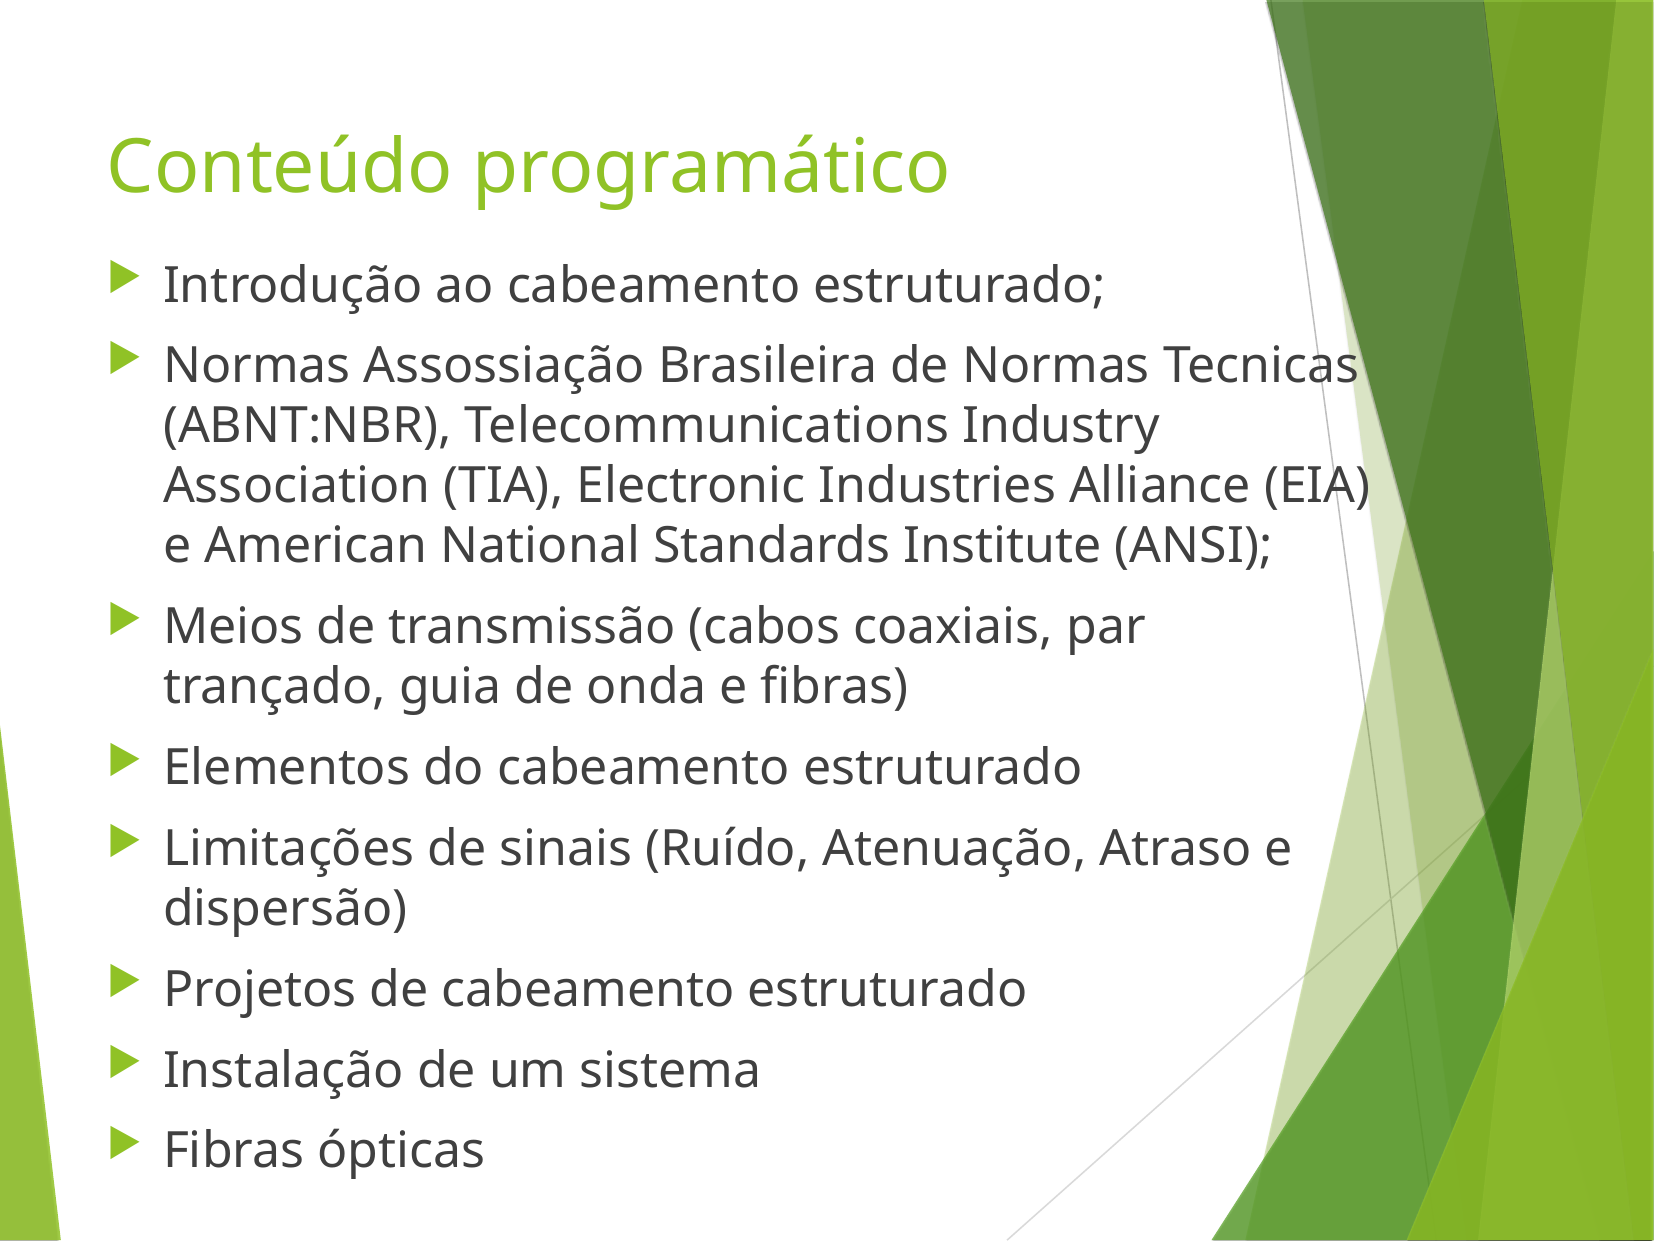

# Conteúdo programático
Introdução ao cabeamento estruturado;
Normas Assossiação Brasileira de Normas Tecnicas (ABNT:NBR), Telecommunications Industry Association (TIA), Electronic Industries Alliance (EIA) e American National Standards Institute (ANSI);
Meios de transmissão (cabos coaxiais, par trançado, guia de onda e fibras)
Elementos do cabeamento estruturado
Limitações de sinais (Ruído, Atenuação, Atraso e dispersão)
Projetos de cabeamento estruturado
Instalação de um sistema
Fibras ópticas